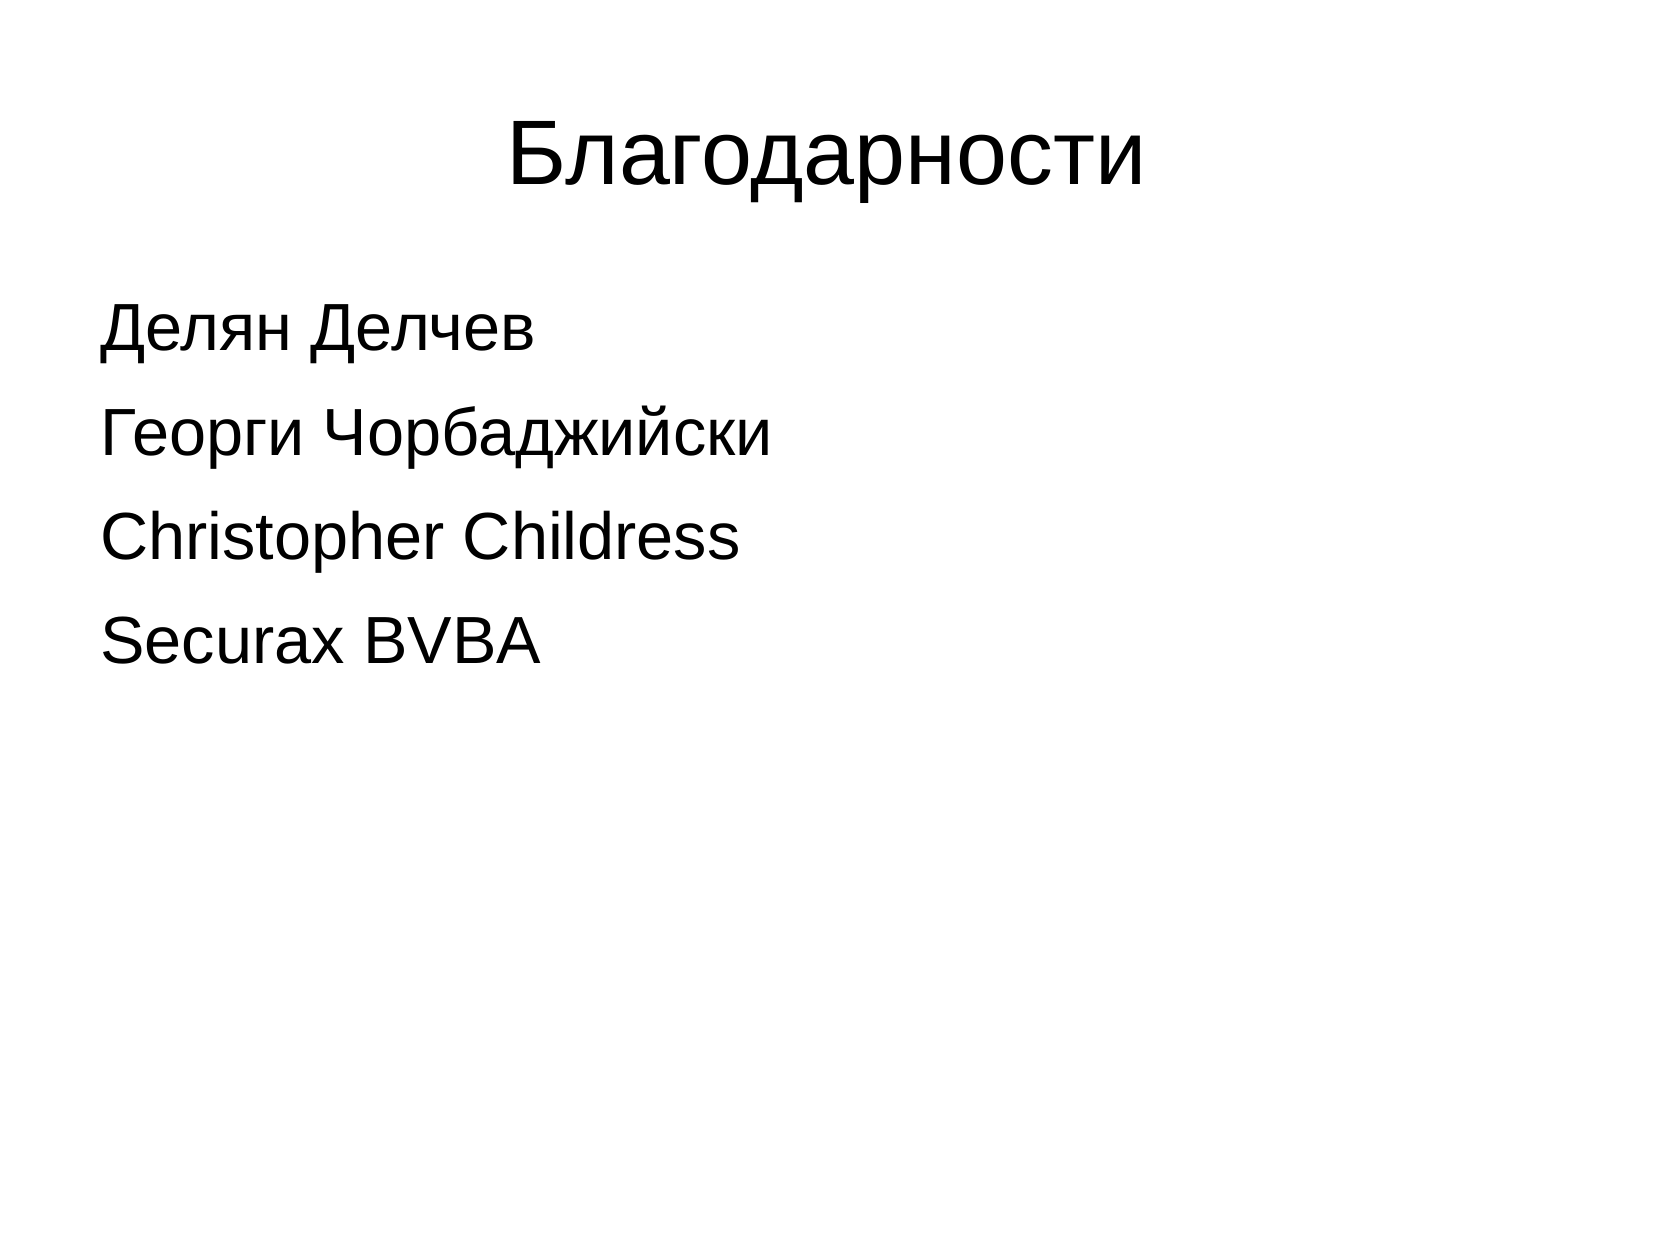

# Благодарности
Делян Делчев
Георги Чорбаджийски
Christopher Childress
Securax BVBA